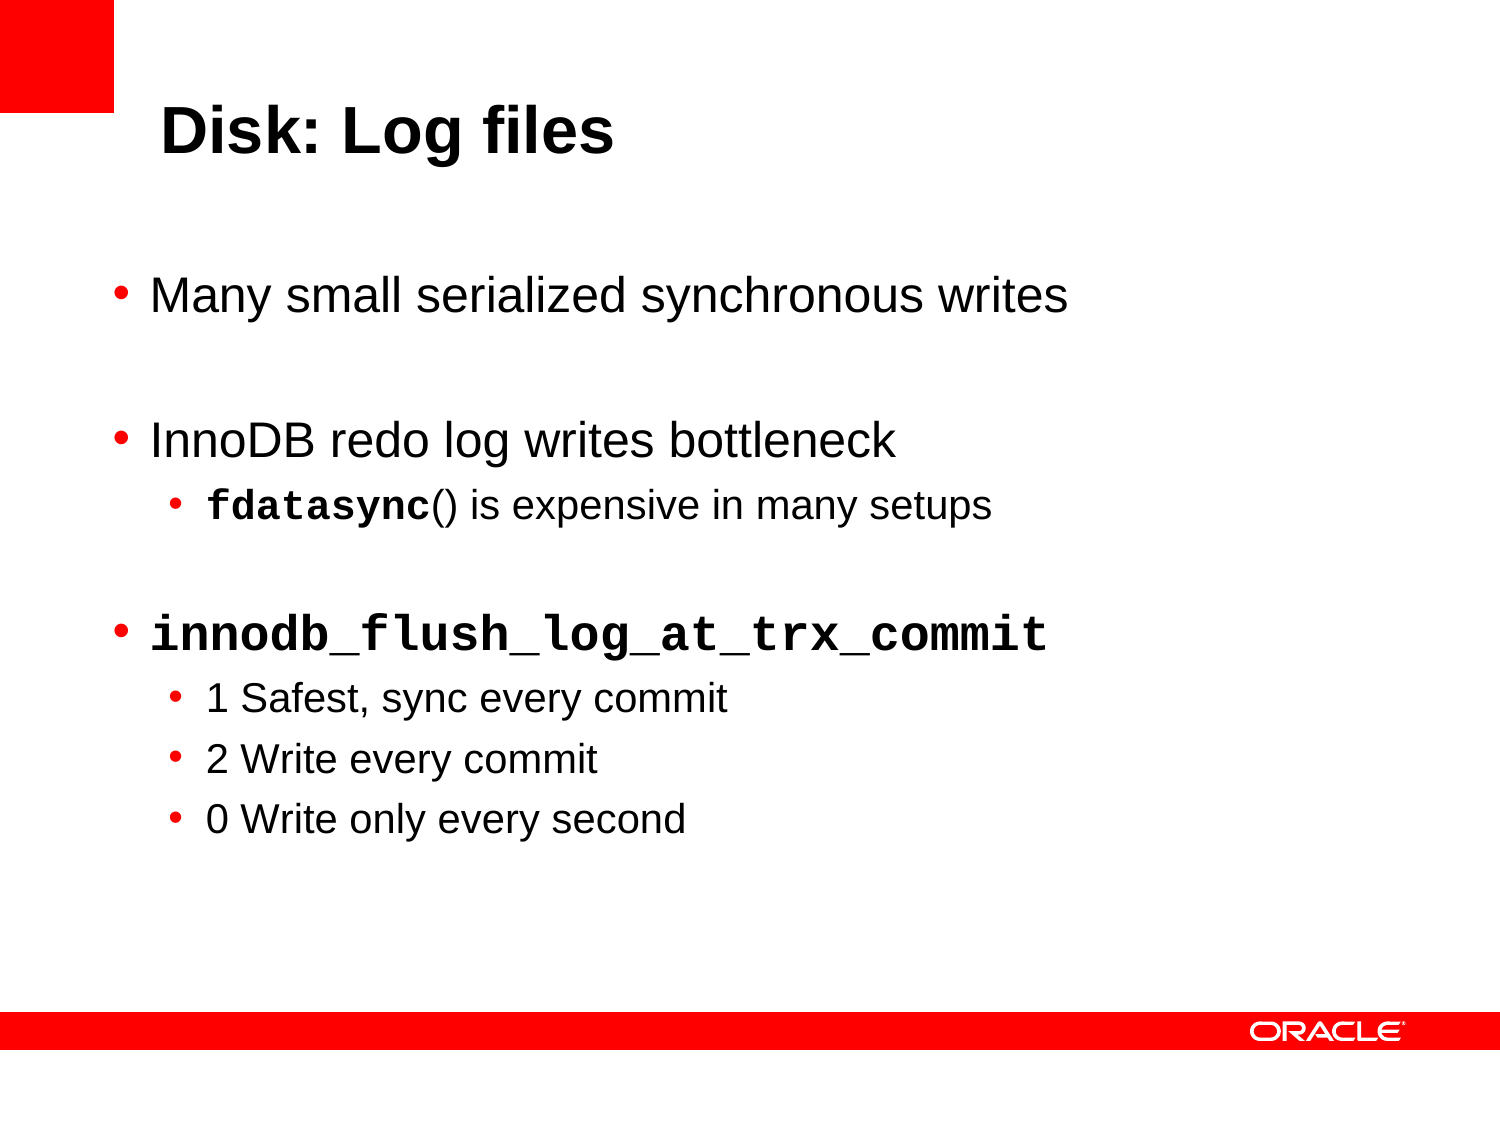

# Disk: Log files
Many small serialized synchronous writes
InnoDB redo log writes bottleneck
fdatasync() is expensive in many setups
innodb_flush_log_at_trx_commit
1 Safest, sync every commit
2 Write every commit
0 Write only every second